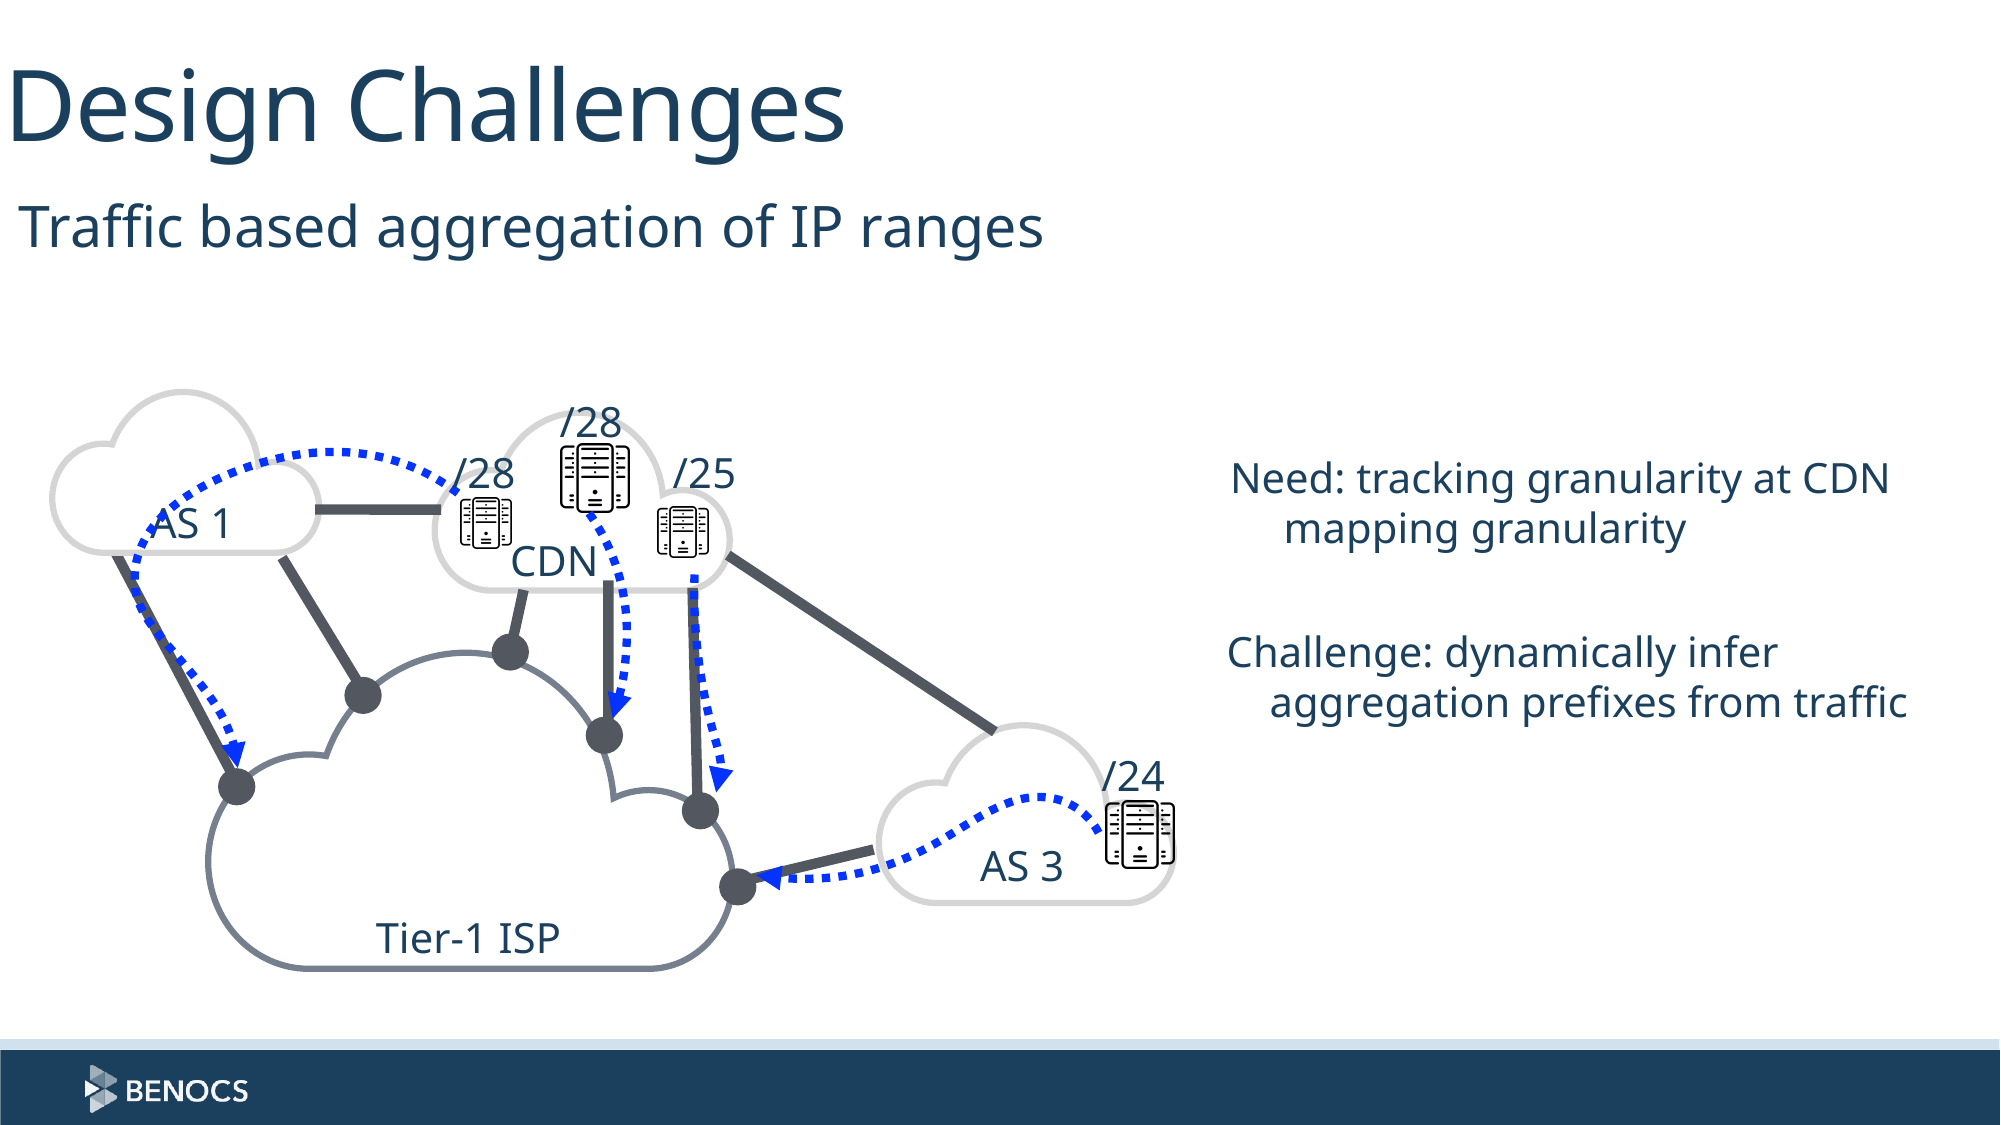

ISP
Design Challenges
# Traffic based aggregation of IP ranges
/28
/28
/25
Need: tracking granularity at CDN
 mapping granularity
AS 1
CDN
Challenge: dynamically infer
 aggregation prefixes from traffic
/24
AS 3
Tier-1 ISP